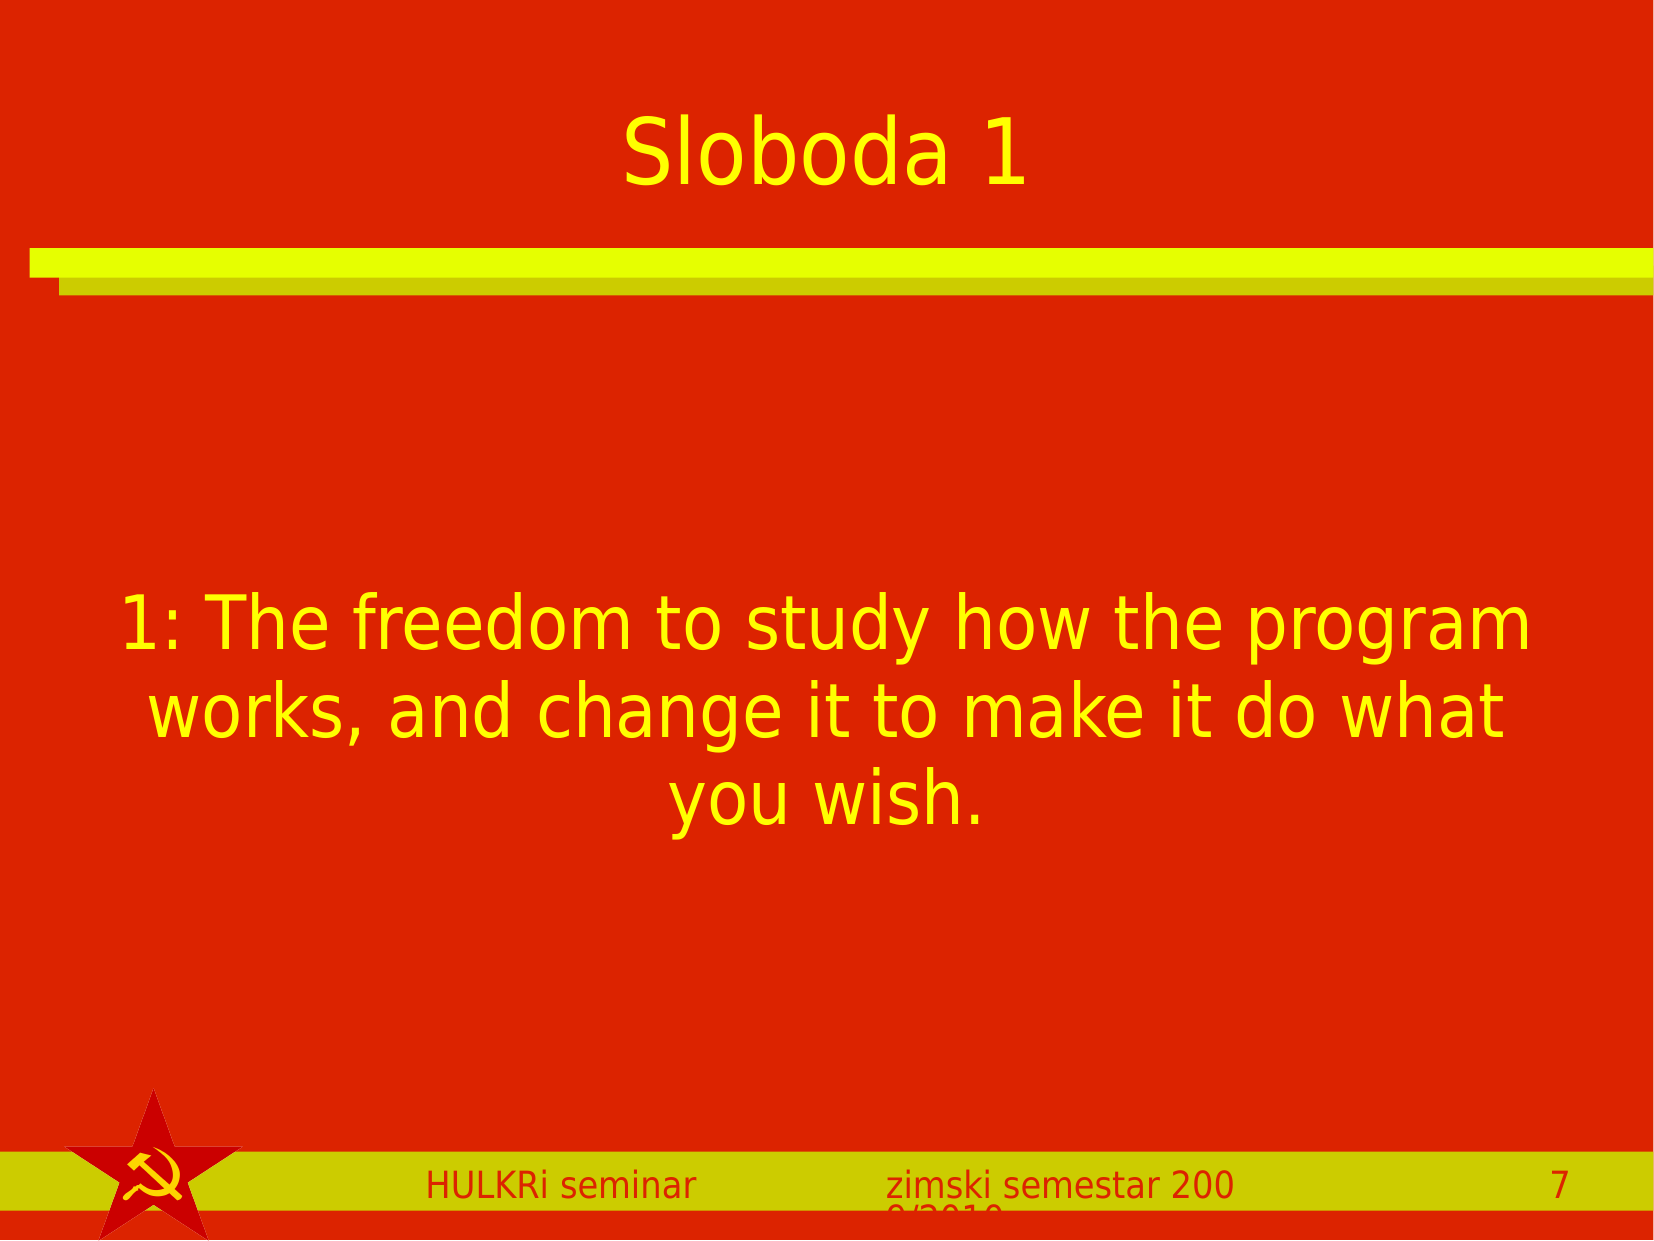

# Sloboda 1
1: The freedom to study how the program works, and change it to make it do what you wish.
HULKRi seminar
zimski semestar 2009/2010.
7